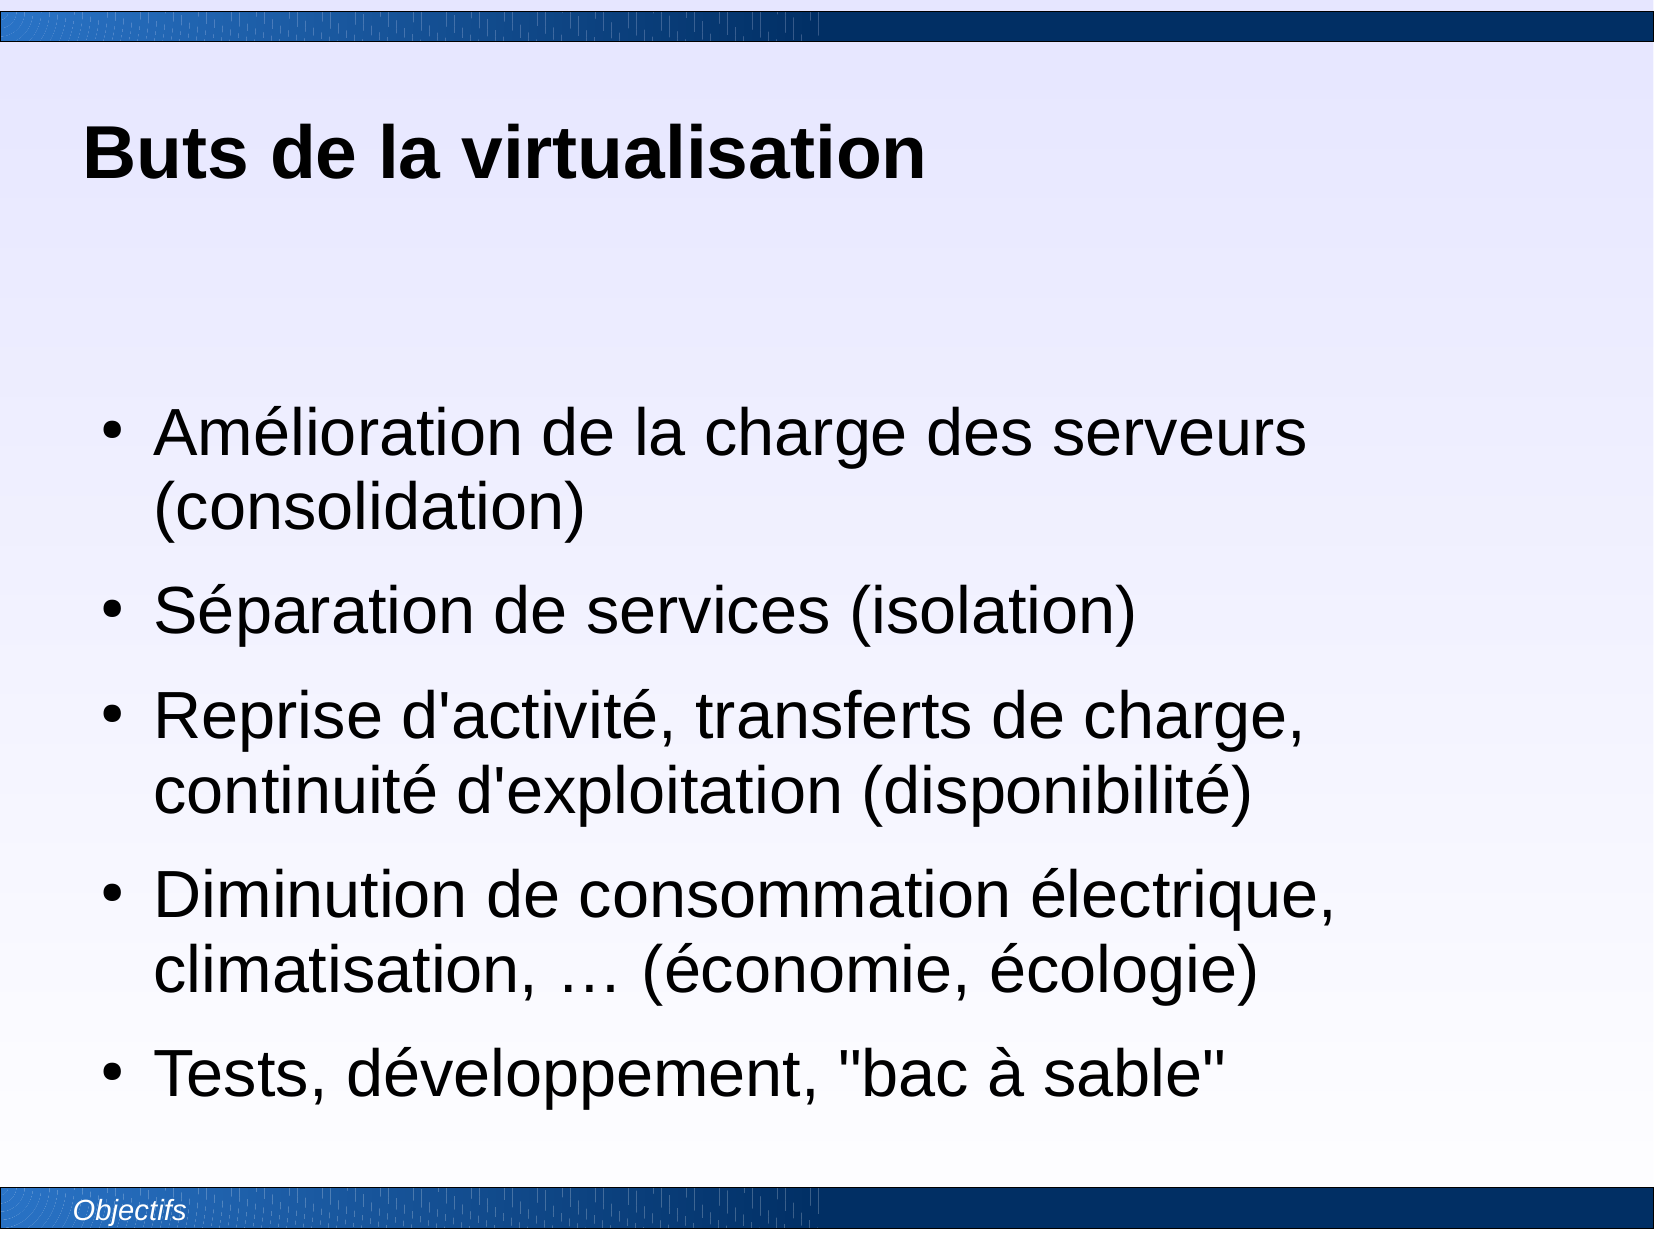

# Buts de la virtualisation
Amélioration de la charge des serveurs (consolidation)
Séparation de services (isolation)
Reprise d'activité, transferts de charge, continuité d'exploitation (disponibilité)
Diminution de consommation électrique, climatisation, … (économie, écologie)
Tests, développement, "bac à sable"
Objectifs